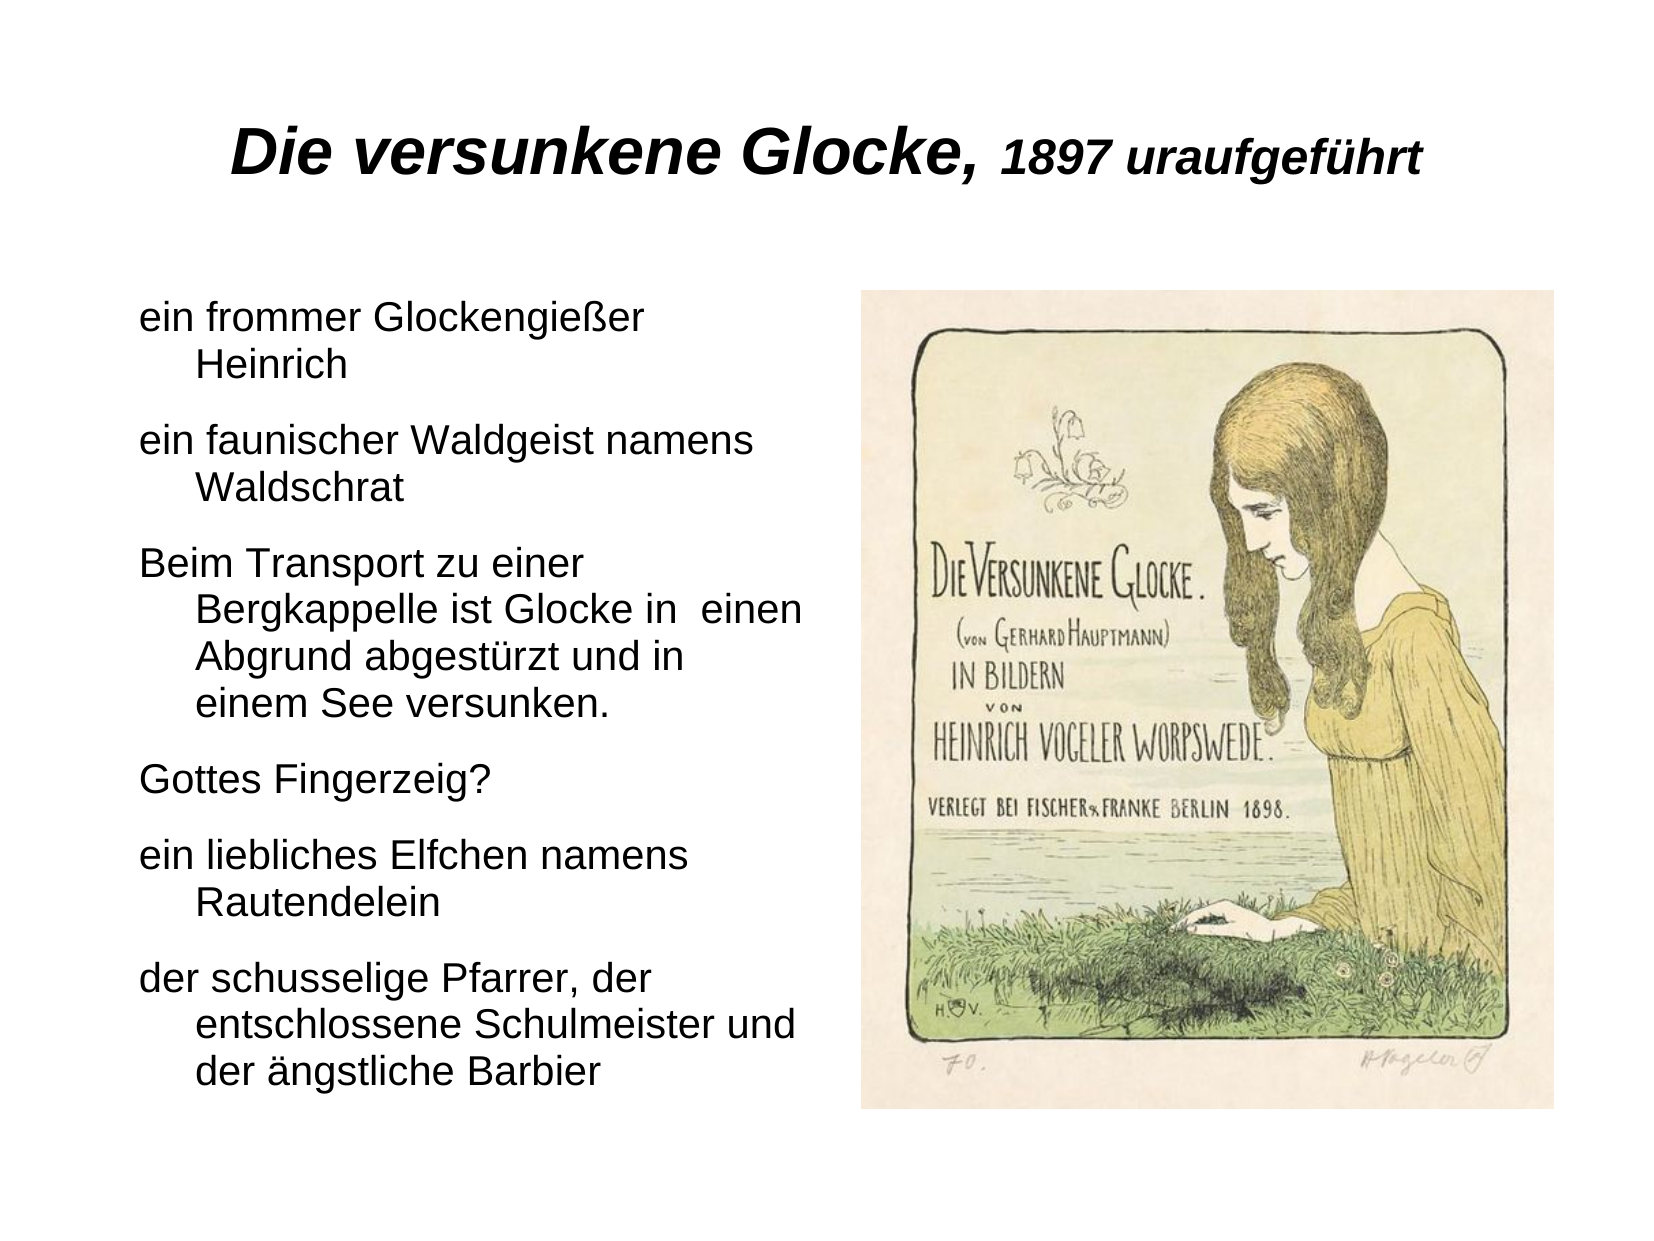

# Die versunkene Glocke, 1897 uraufgeführt
ein frommer Glockengießer Heinrich
ein faunischer Waldgeist namens Waldschrat
Beim Transport zu einer Bergkappelle ist Glocke in einen Abgrund abgestürzt und in einem See versunken.
Gottes Fingerzeig?
ein liebliches Elfchen namens Rautendelein
der schusselige Pfarrer, der entschlossene Schulmeister und der ängstliche Barbier